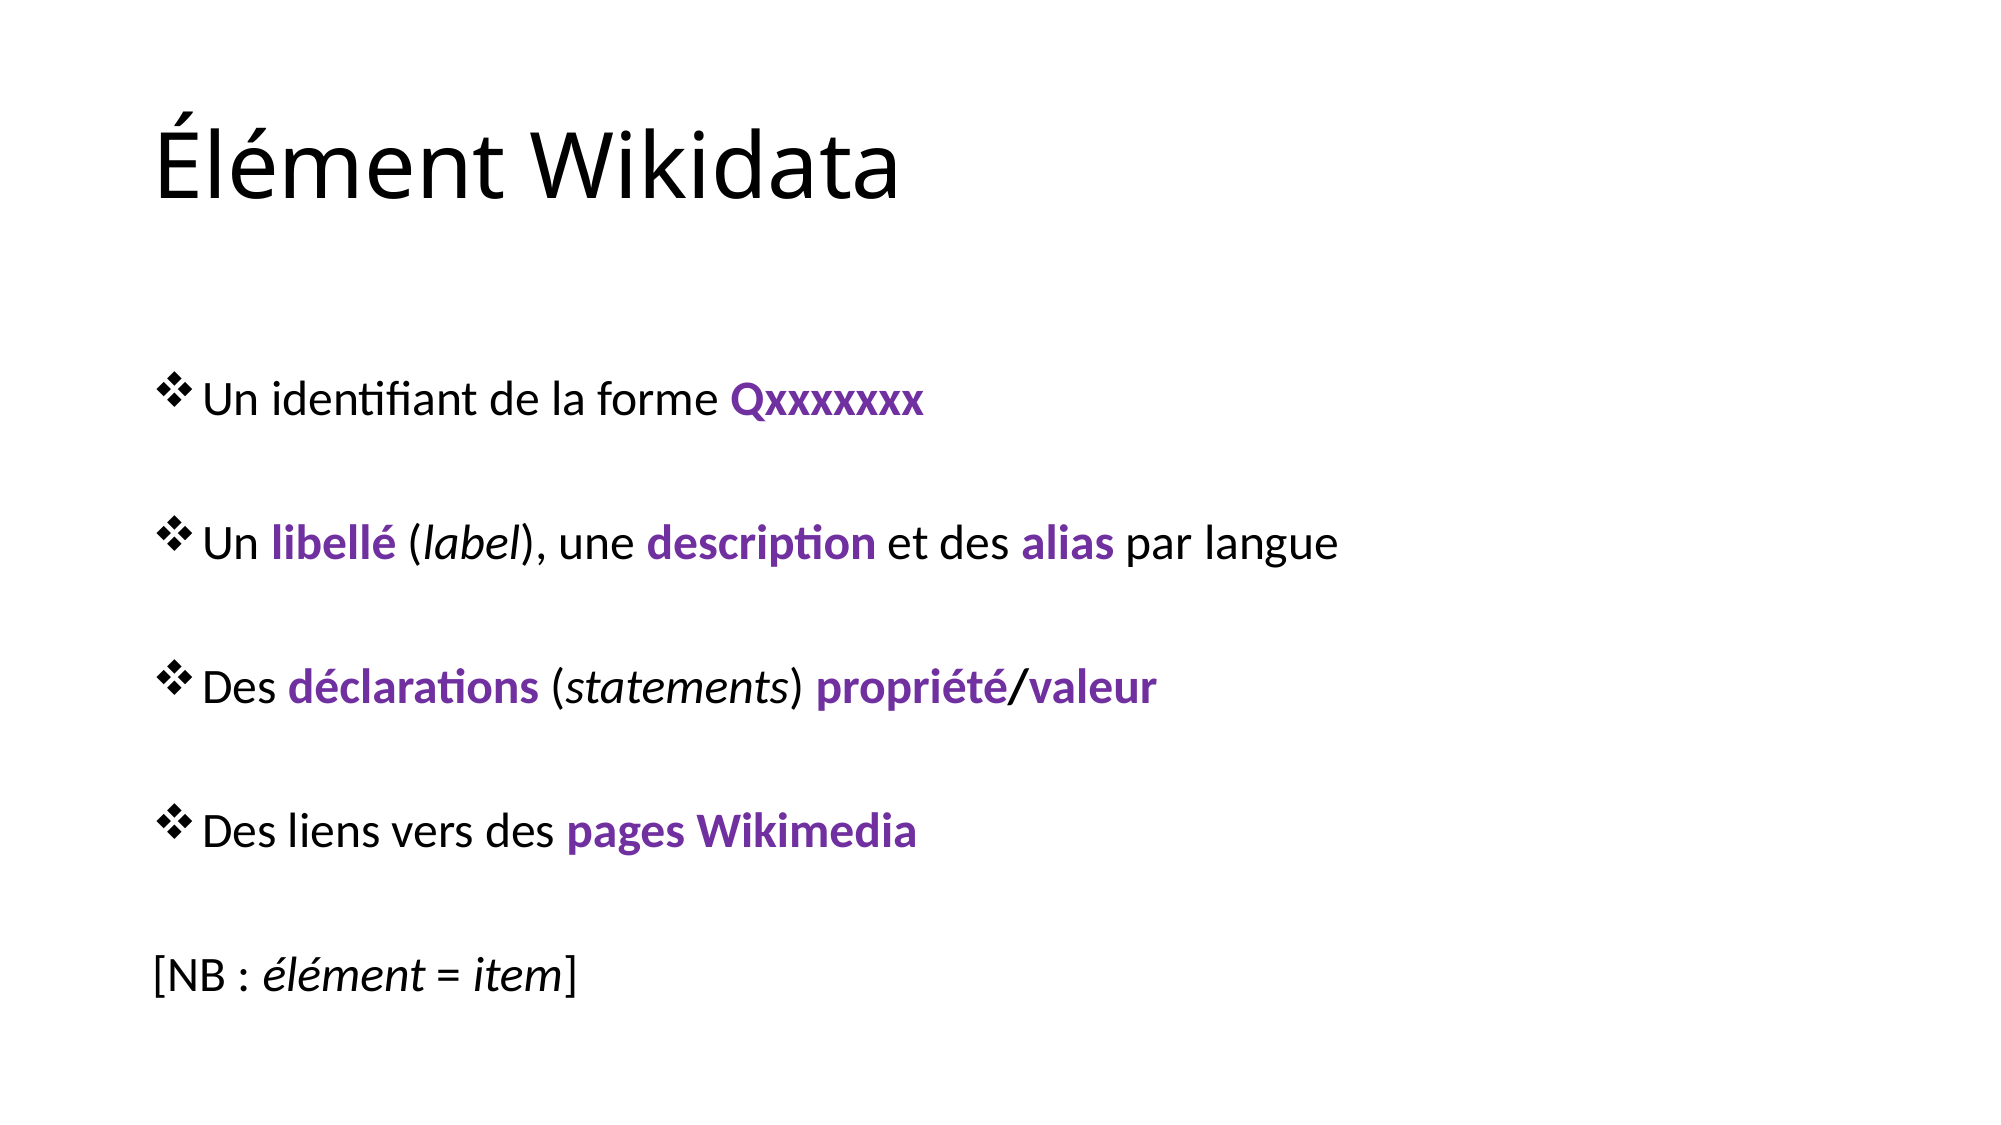

# Élément Wikidata
 Un identifiant de la forme Qxxxxxxx
 Un libellé (label), une description et des alias par langue
 Des déclarations (statements) propriété/valeur
 Des liens vers des pages Wikimedia
[NB : élément = item]